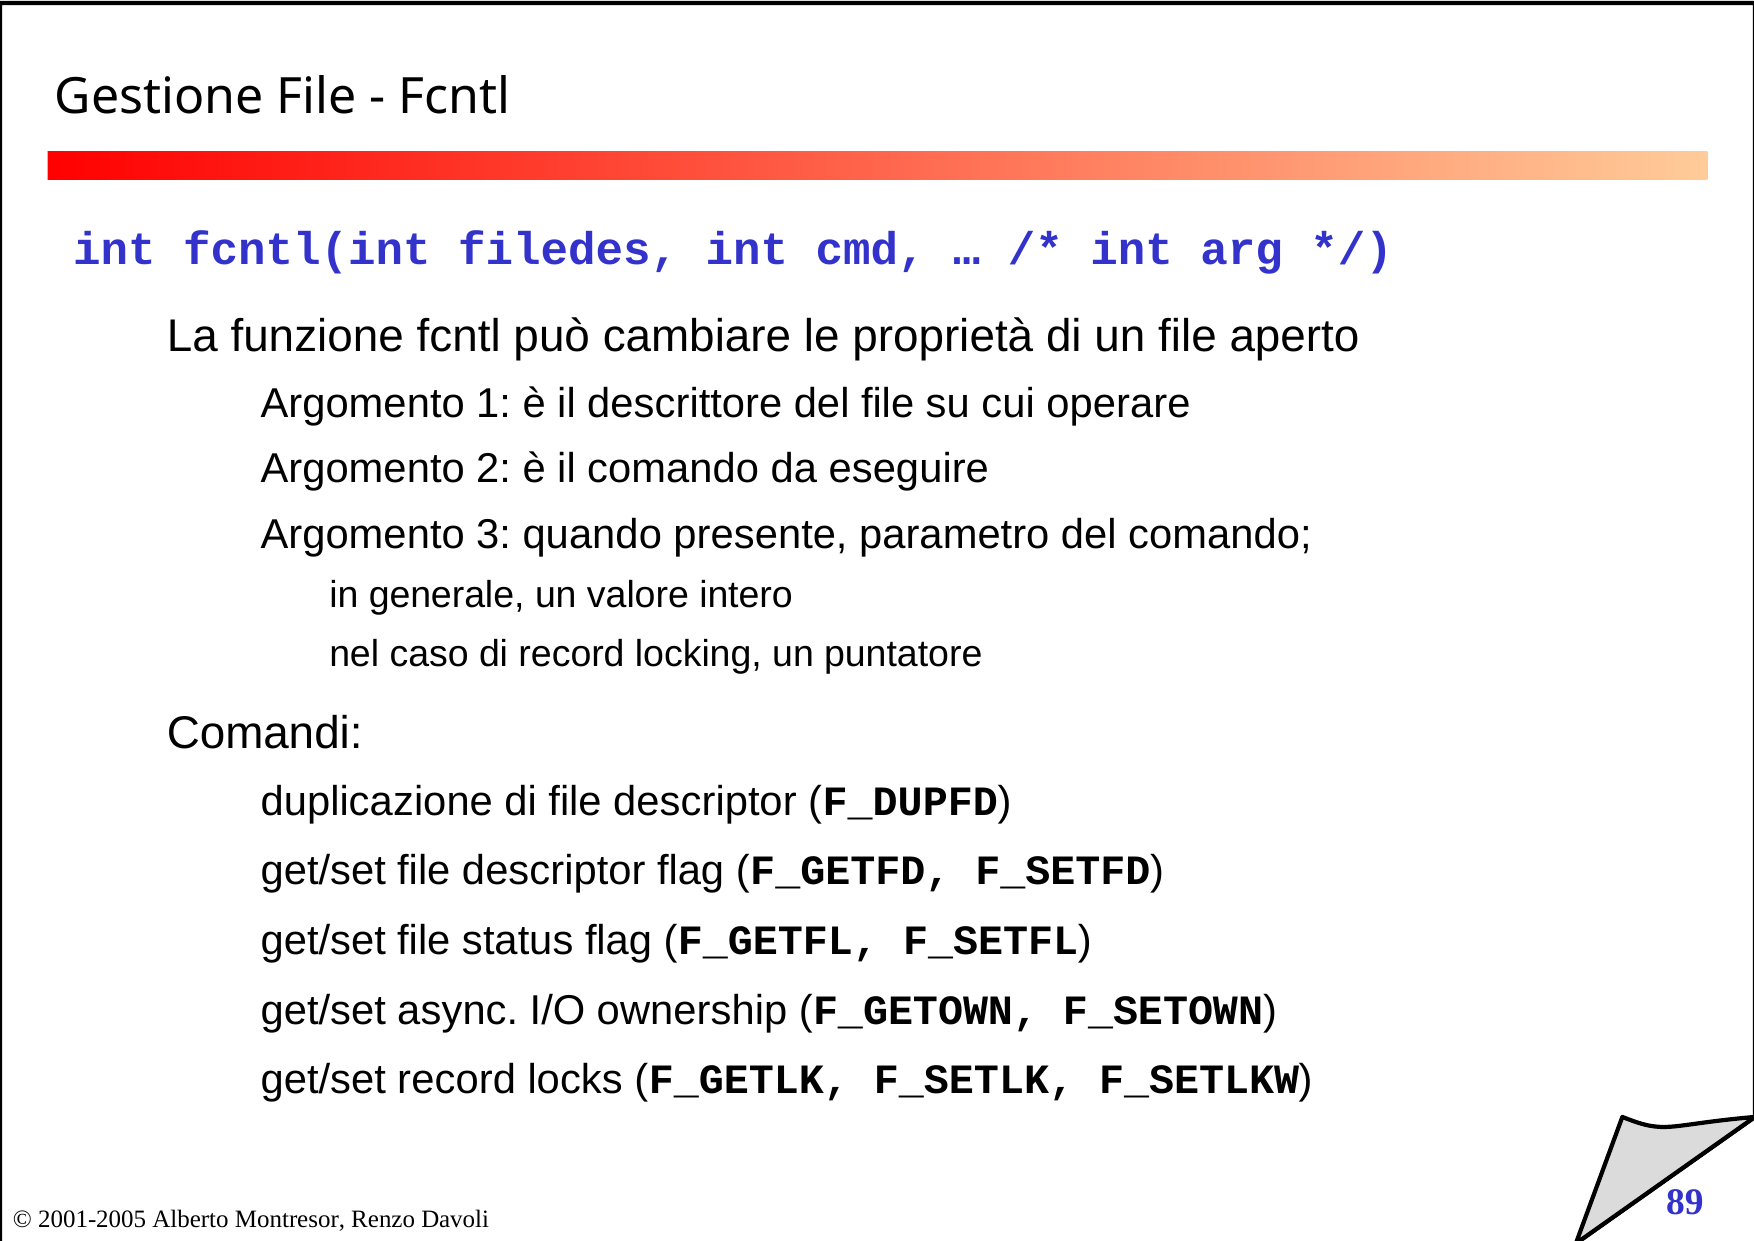

# Gestione File - Fcntl
int fcntl(int filedes, int cmd, … /* int arg */)
La funzione fcntl può cambiare le proprietà di un file aperto
Argomento 1: è il descrittore del file su cui operare
Argomento 2: è il comando da eseguire
Argomento 3: quando presente, parametro del comando;
in generale, un valore intero
nel caso di record locking, un puntatore
Comandi:
duplicazione di file descriptor (F_DUPFD)
get/set file descriptor flag (F_GETFD, F_SETFD)
get/set file status flag (F_GETFL, F_SETFL)
get/set async. I/O ownership (F_GETOWN, F_SETOWN)
get/set record locks (F_GETLK, F_SETLK, F_SETLKW)